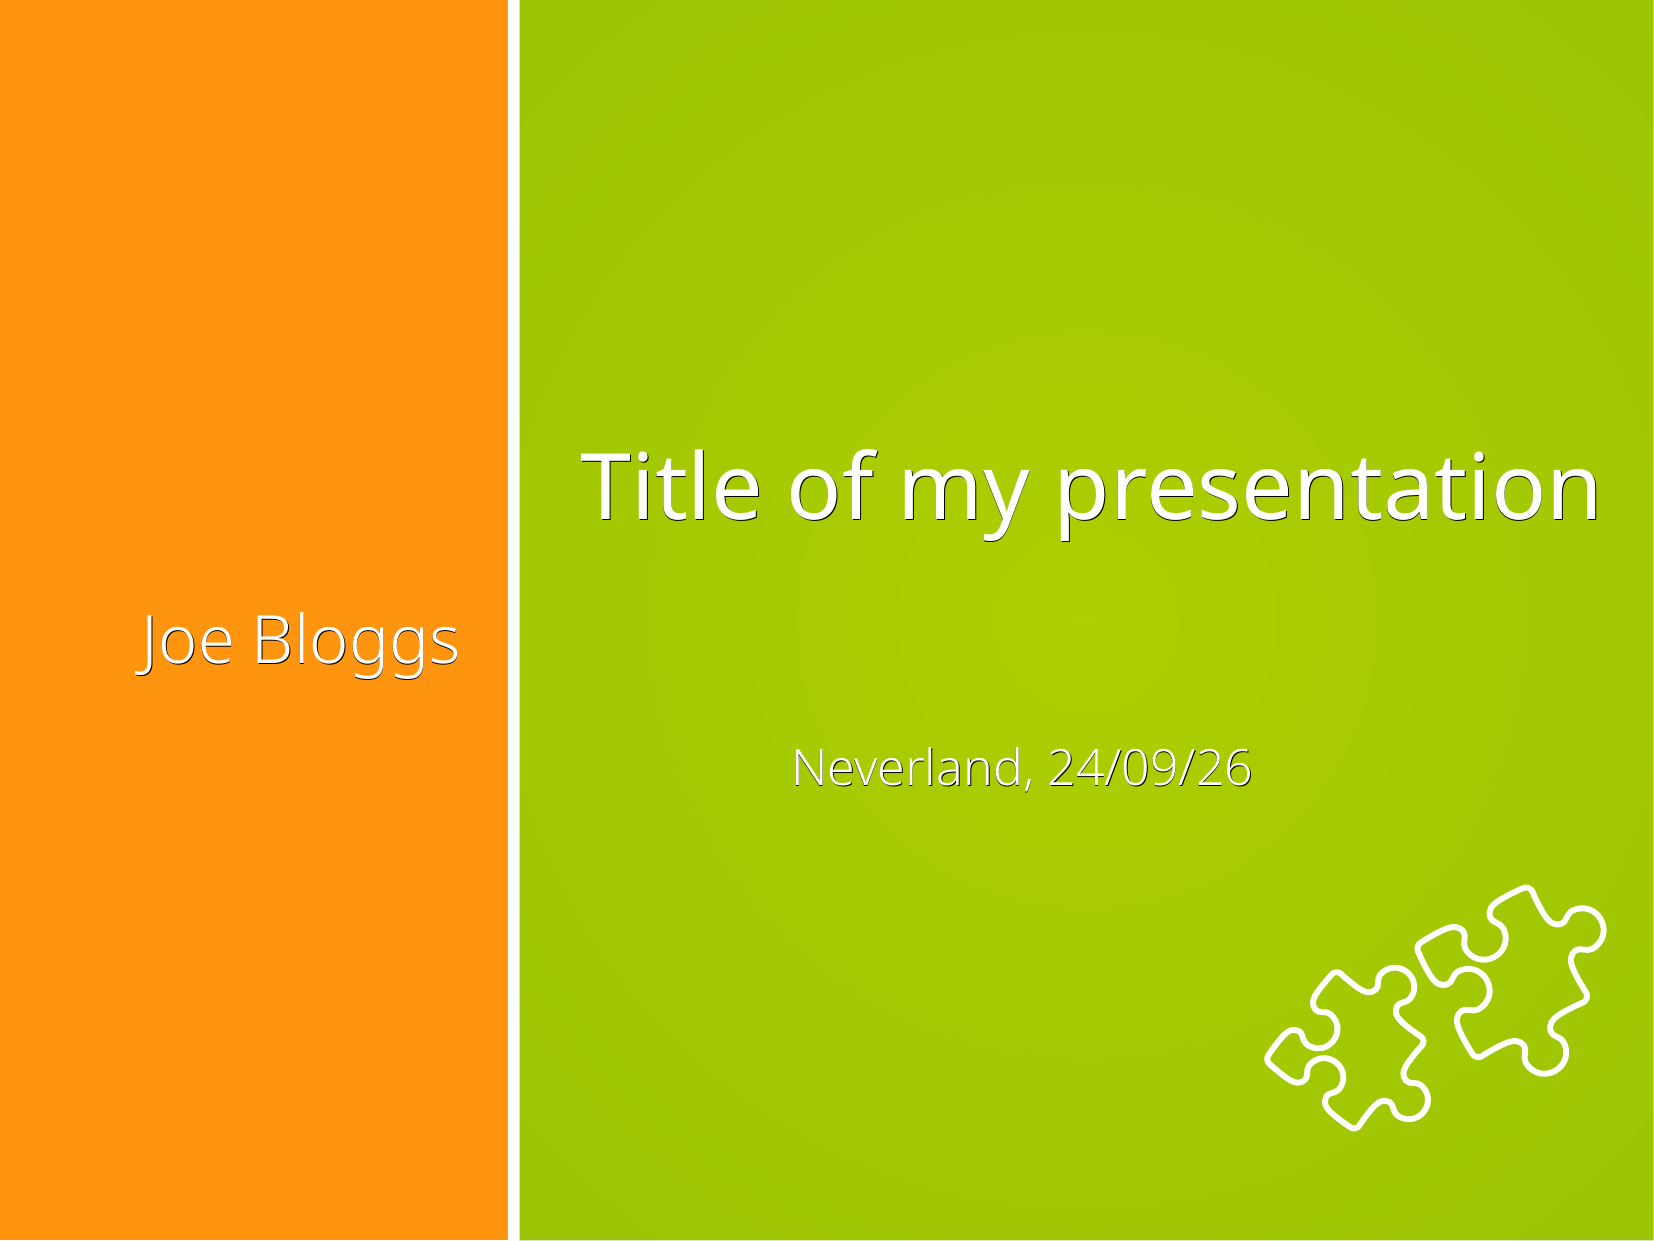

# Title of my presentation
Joe Bloggs